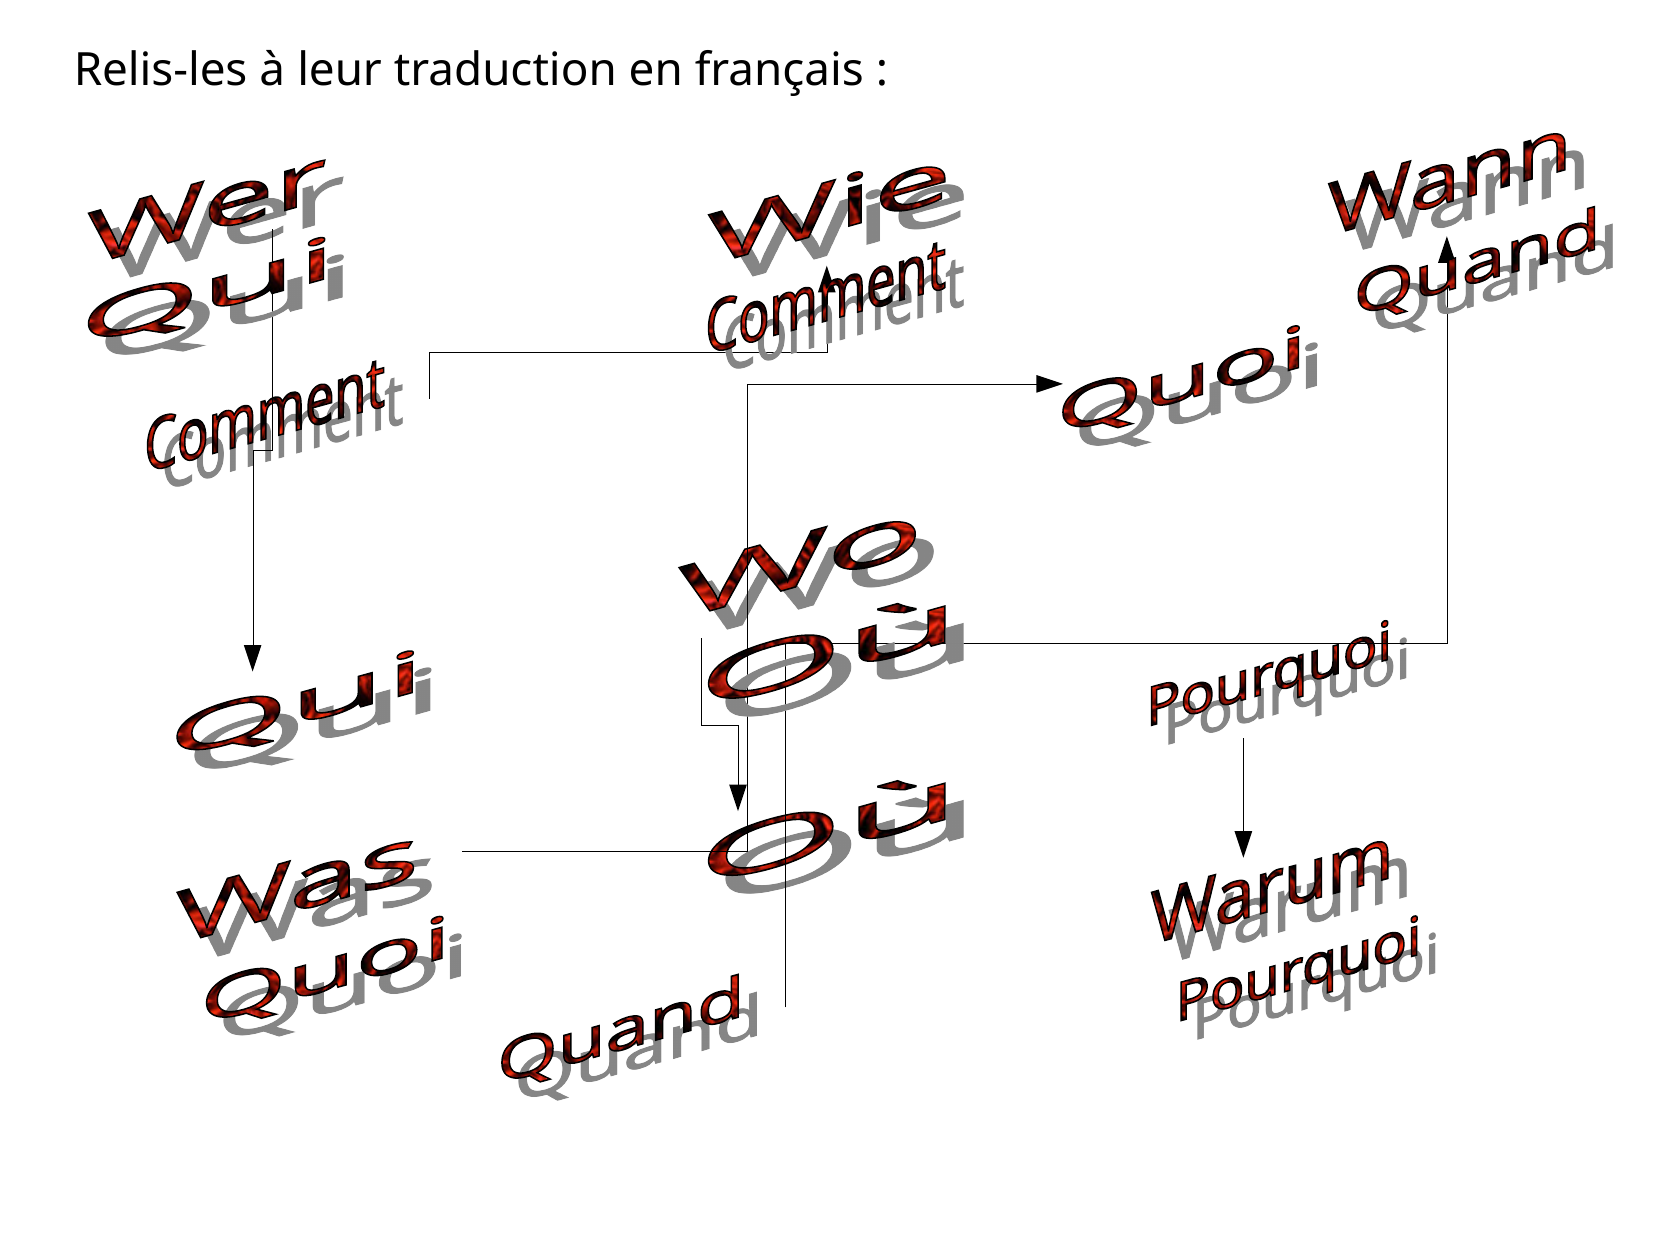

Relis-les à leur traduction en français :
Wann
Wer
Wie
Quand
Qui
Comment
Quoi
Comment
Wo
Où
Pourquoi
Qui
Où
Was
Warum
Quoi
Pourquoi
Quand